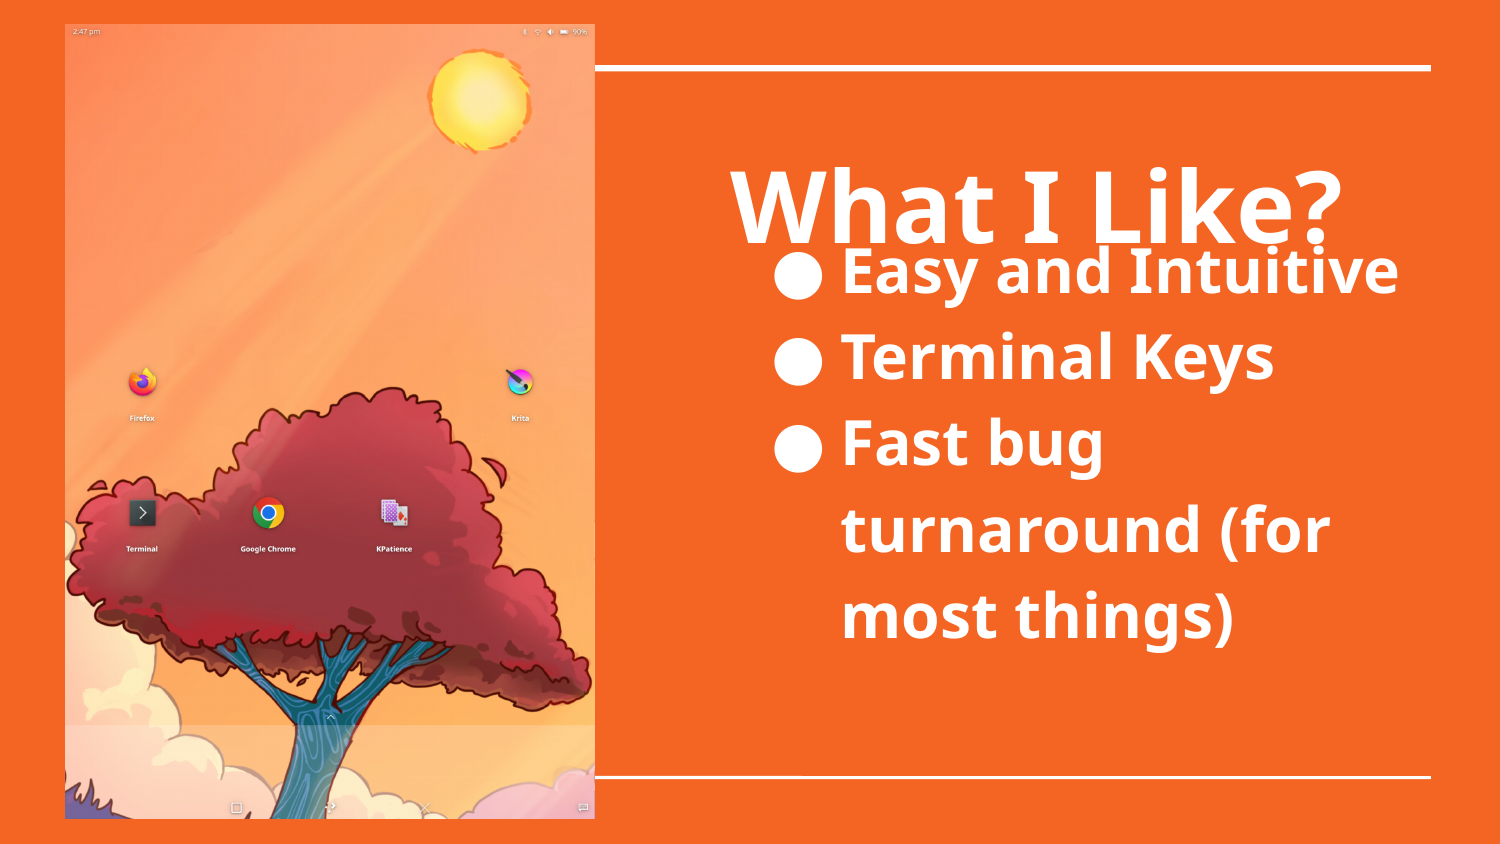

# What I Like?
Easy and Intuitive
Terminal Keys
Fast bug turnaround (for most things)